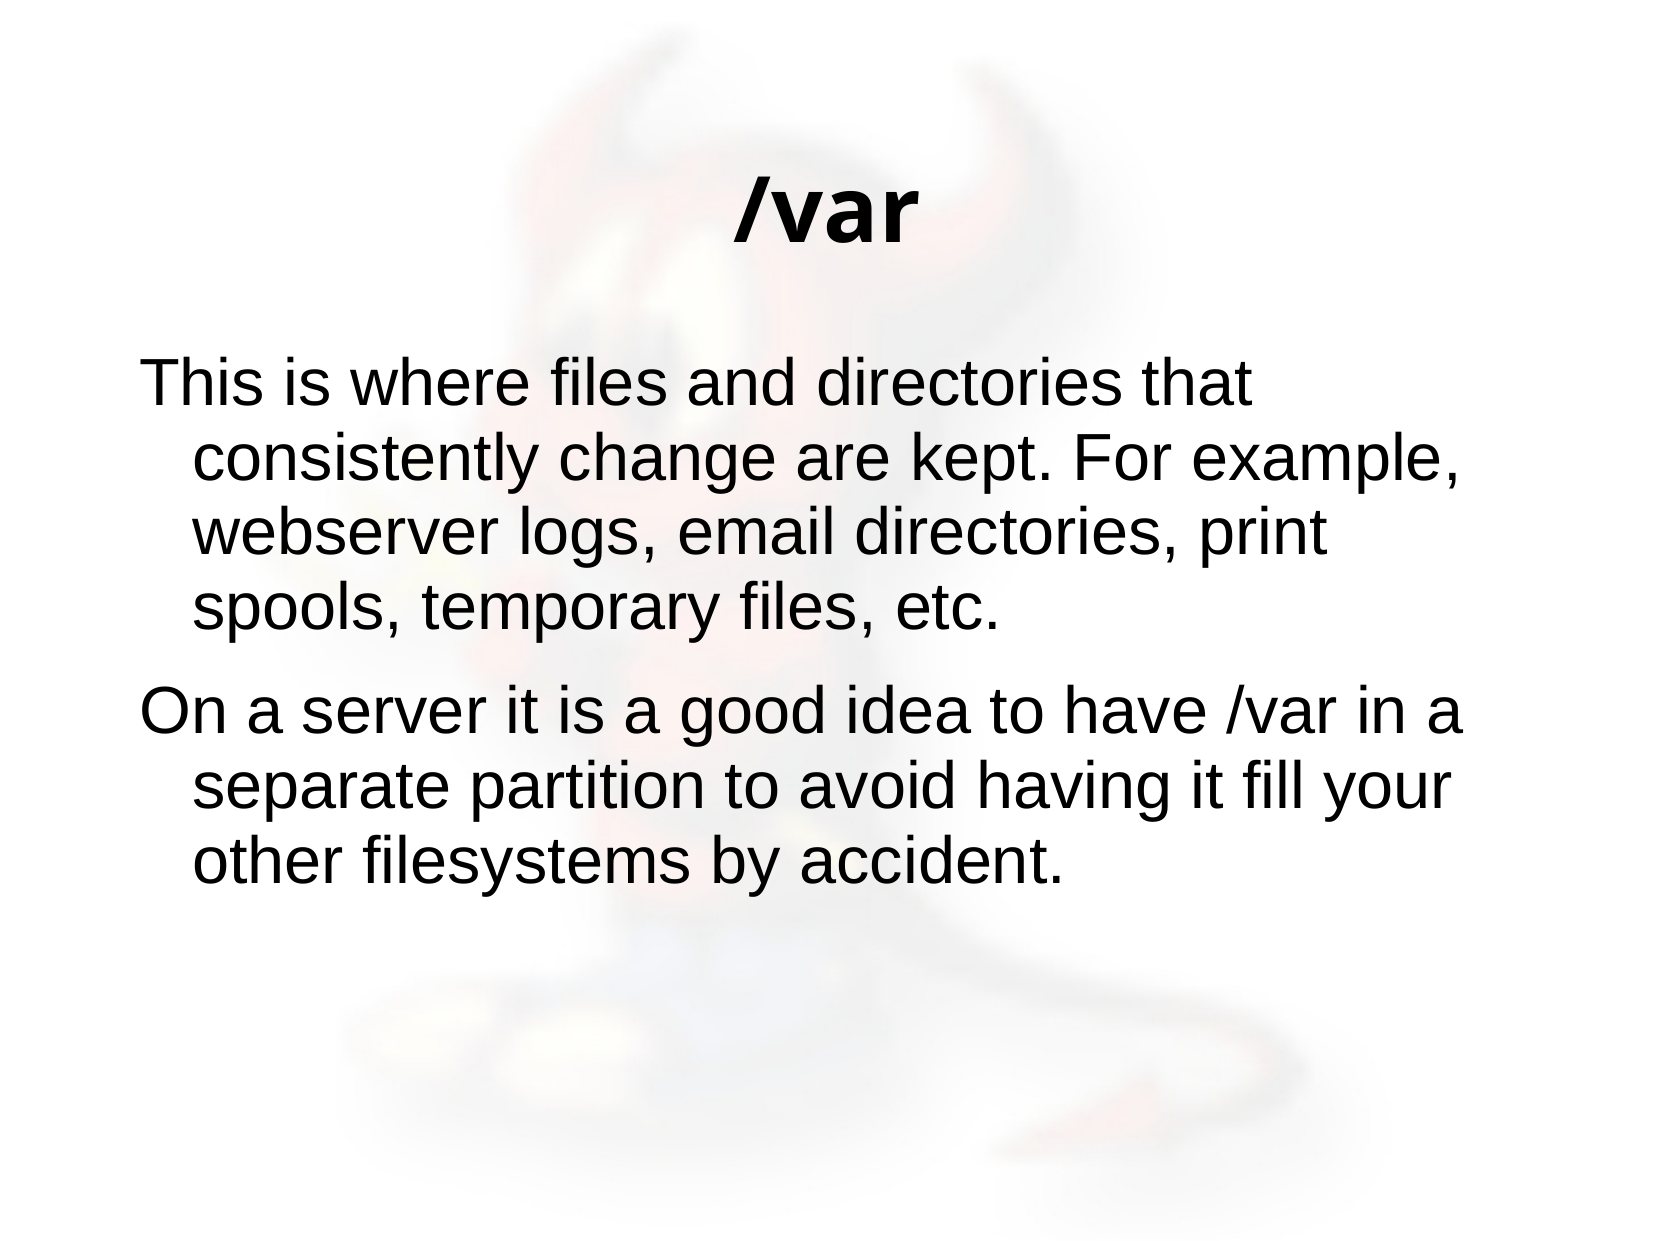

# /var
This is where files and directories that consistently change are kept. For example, webserver logs, email directories, print spools, temporary files, etc.
On a server it is a good idea to have /var in a separate partition to avoid having it fill your other filesystems by accident.